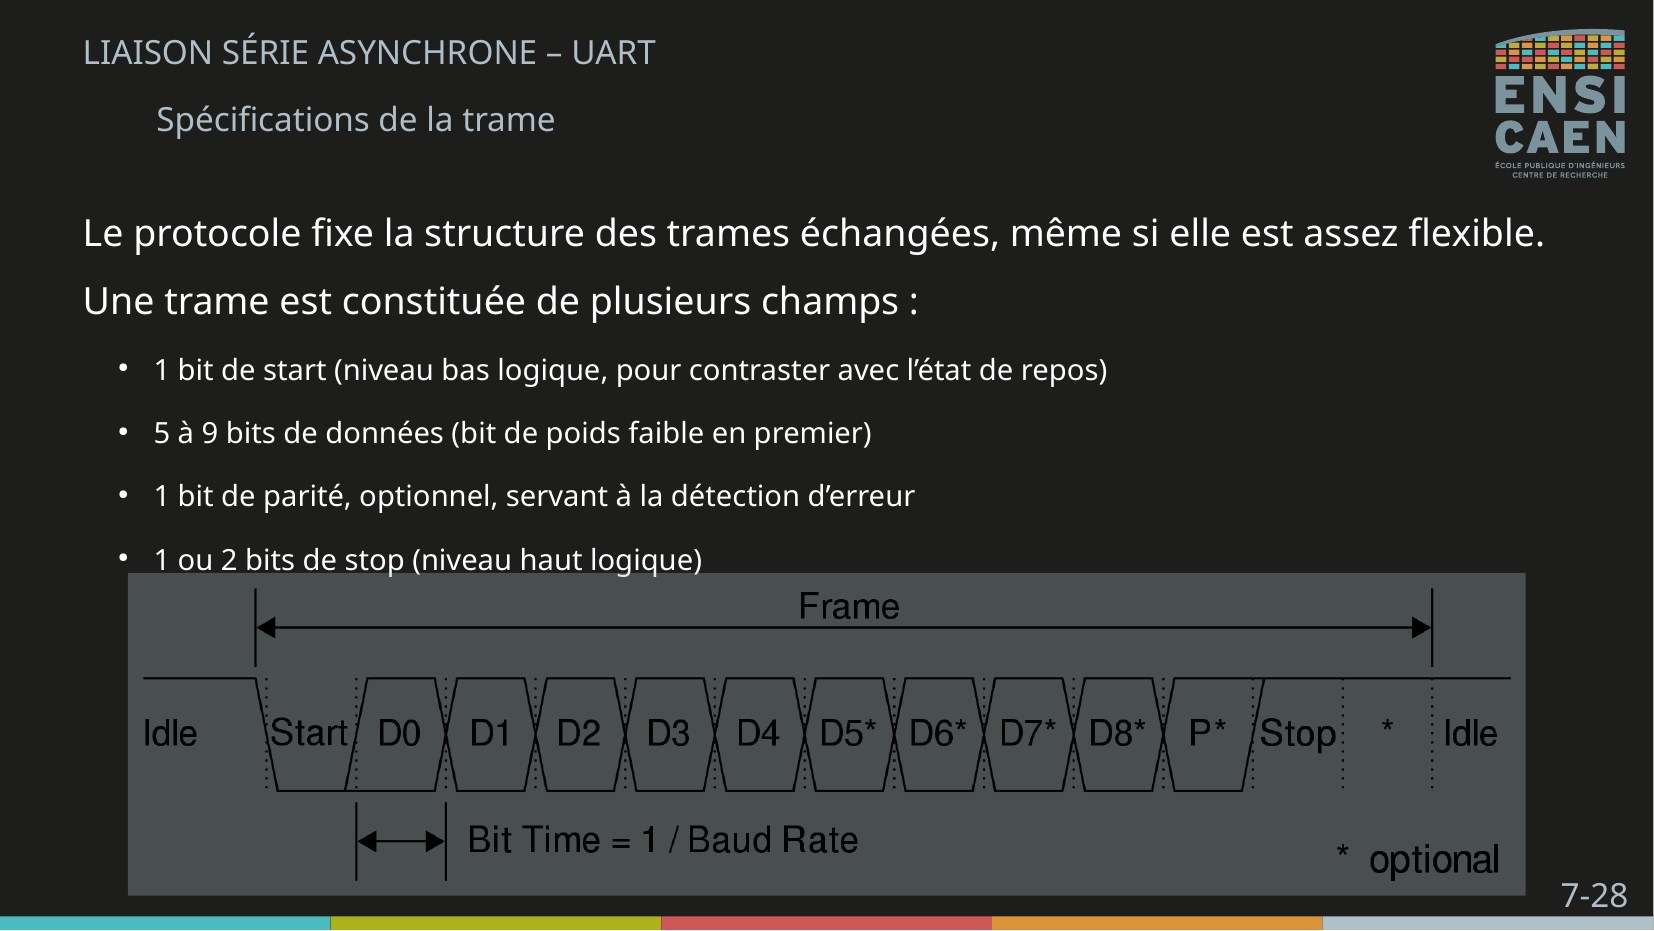

# LIAISON SÉRIE ASYNCHRONE – UART Spécifications de la trame
Le protocole fixe la structure des trames échangées, même si elle est assez flexible.
Une trame est constituée de plusieurs champs :
1 bit de start (niveau bas logique, pour contraster avec l’état de repos)
5 à 9 bits de données (bit de poids faible en premier)
1 bit de parité, optionnel, servant à la détection d’erreur
1 ou 2 bits de stop (niveau haut logique)